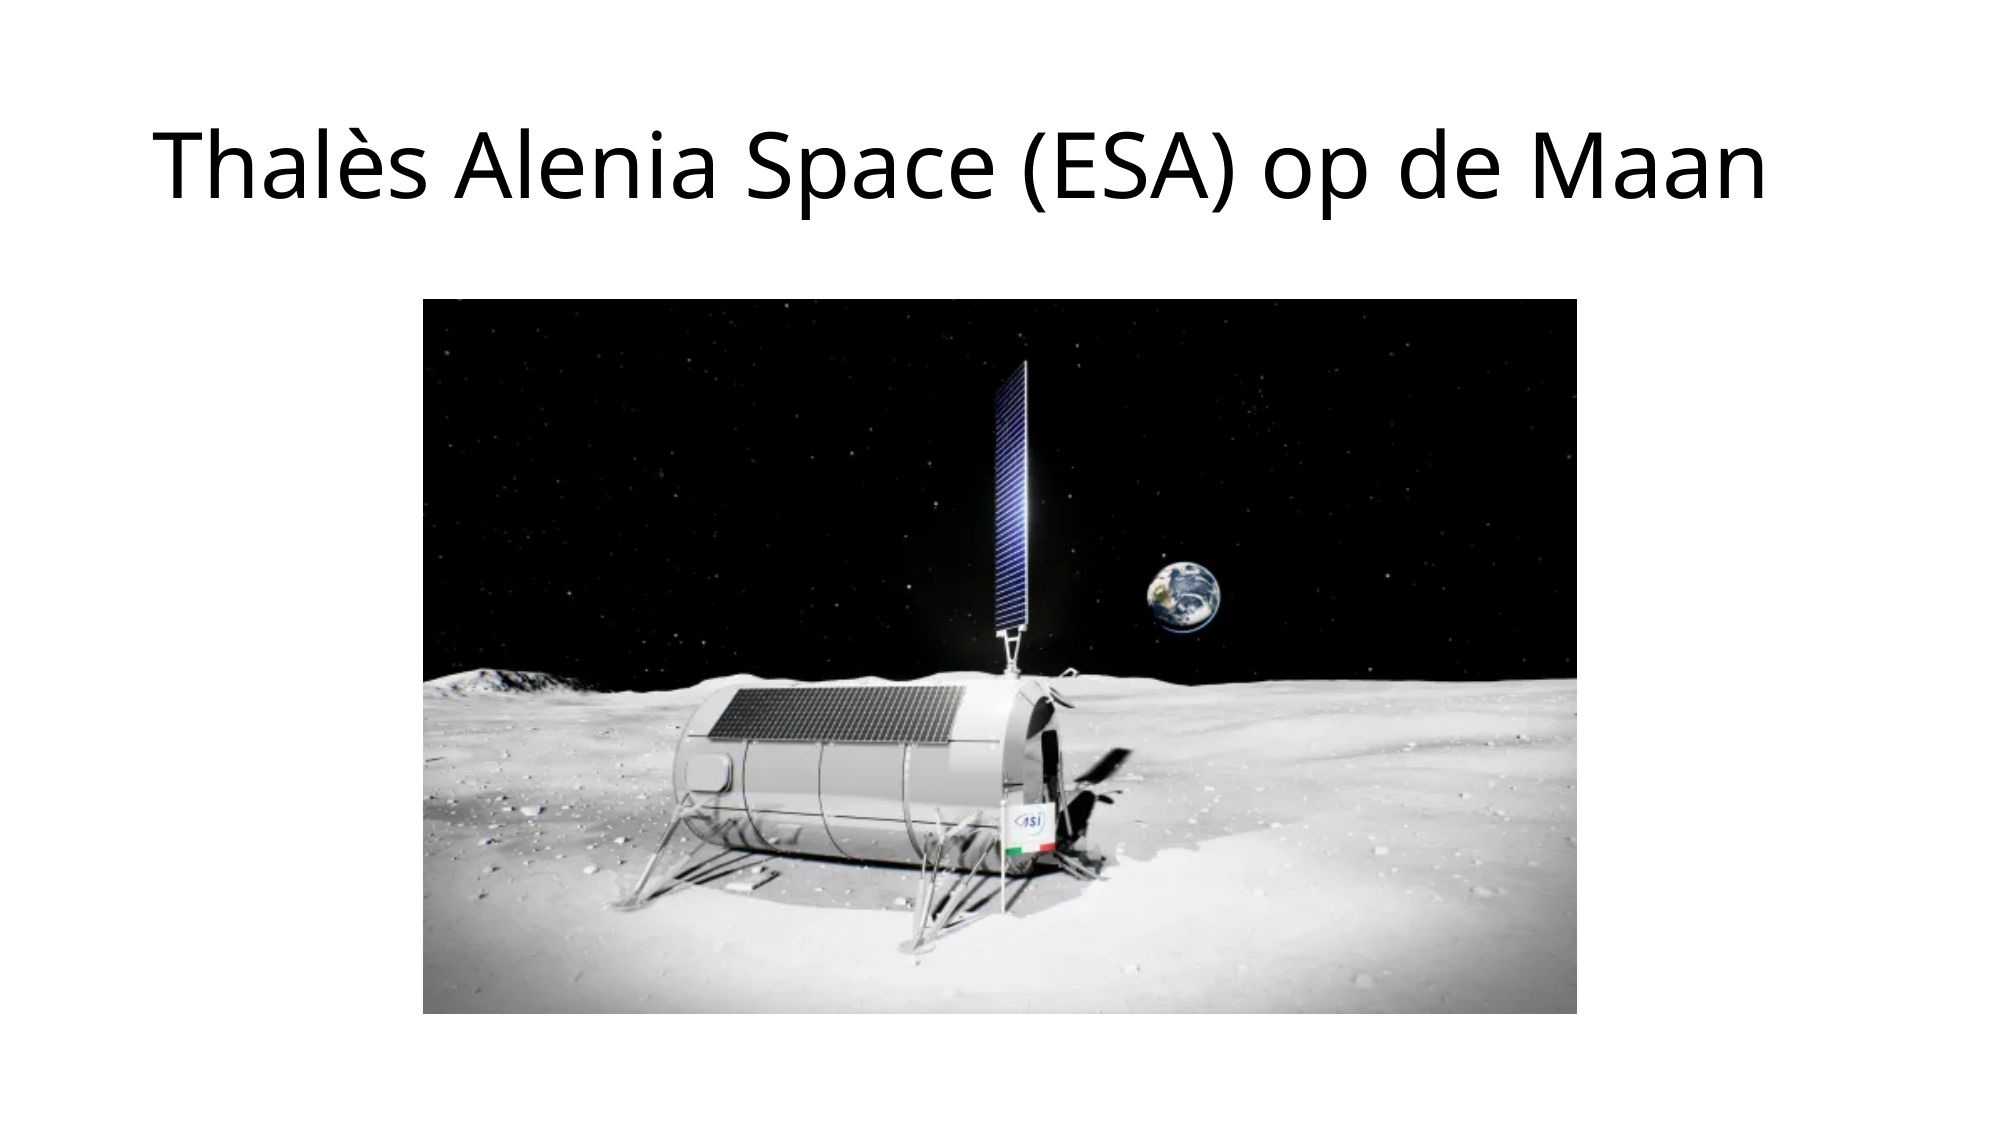

# Thalès Alenia Space (ESA) op de Maan